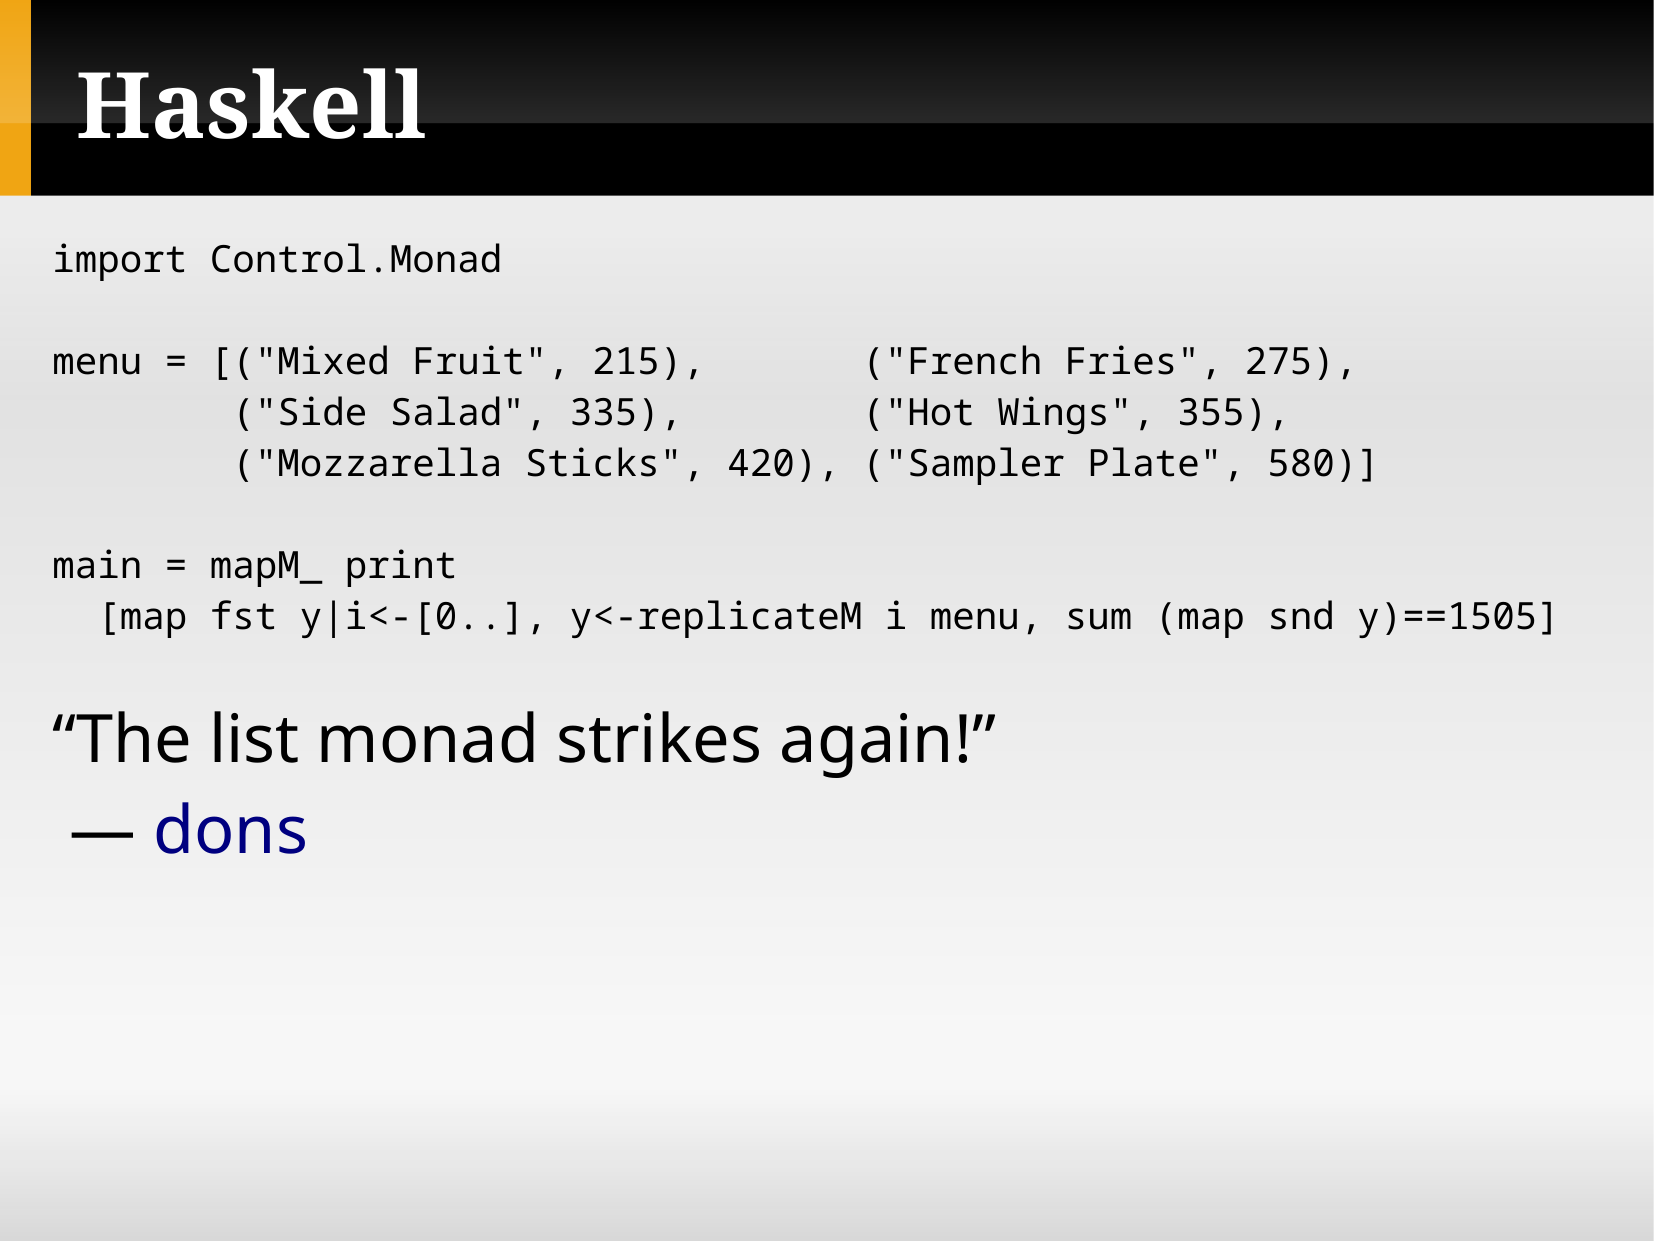

# Haskell
import Control.Monad
menu = [("Mixed Fruit", 215), ("French Fries", 275),
 ("Side Salad", 335), ("Hot Wings", 355),
 ("Mozzarella Sticks", 420), ("Sampler Plate", 580)]
main = mapM_ print
 [map fst y|i<-[0..], y<-replicateM i menu, sum (map snd y)==1505]
“The list monad strikes again!”
 — dons